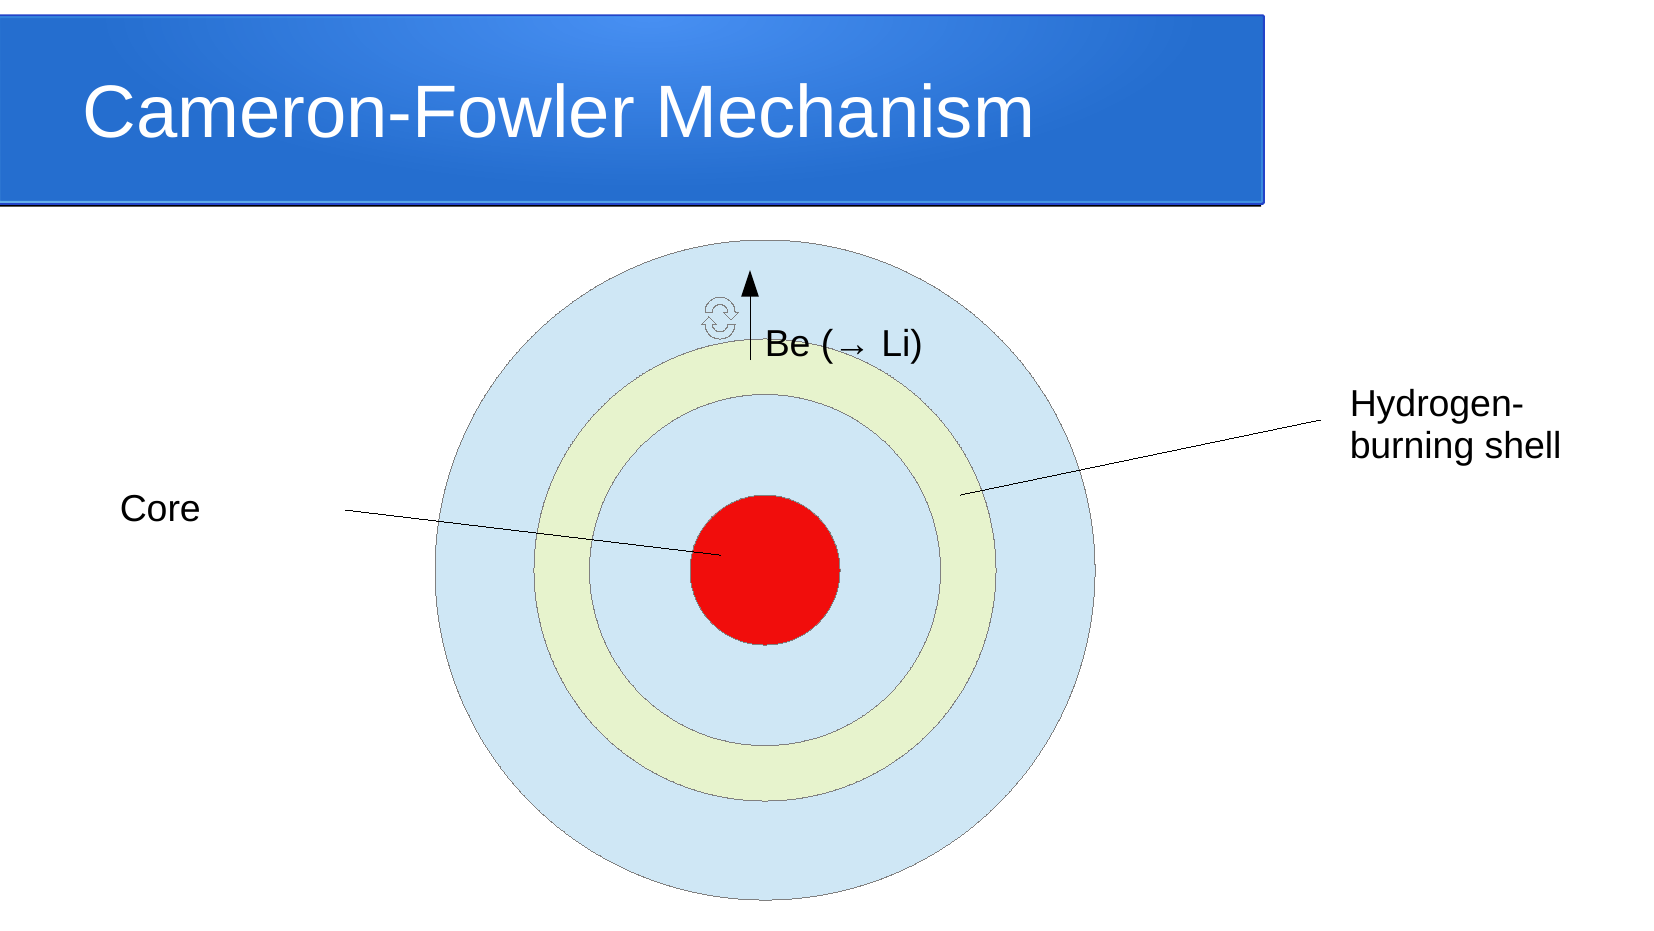

# Cameron-Fowler Mechanism
Be (→ Li)
Hydrogen-burning shell
Core